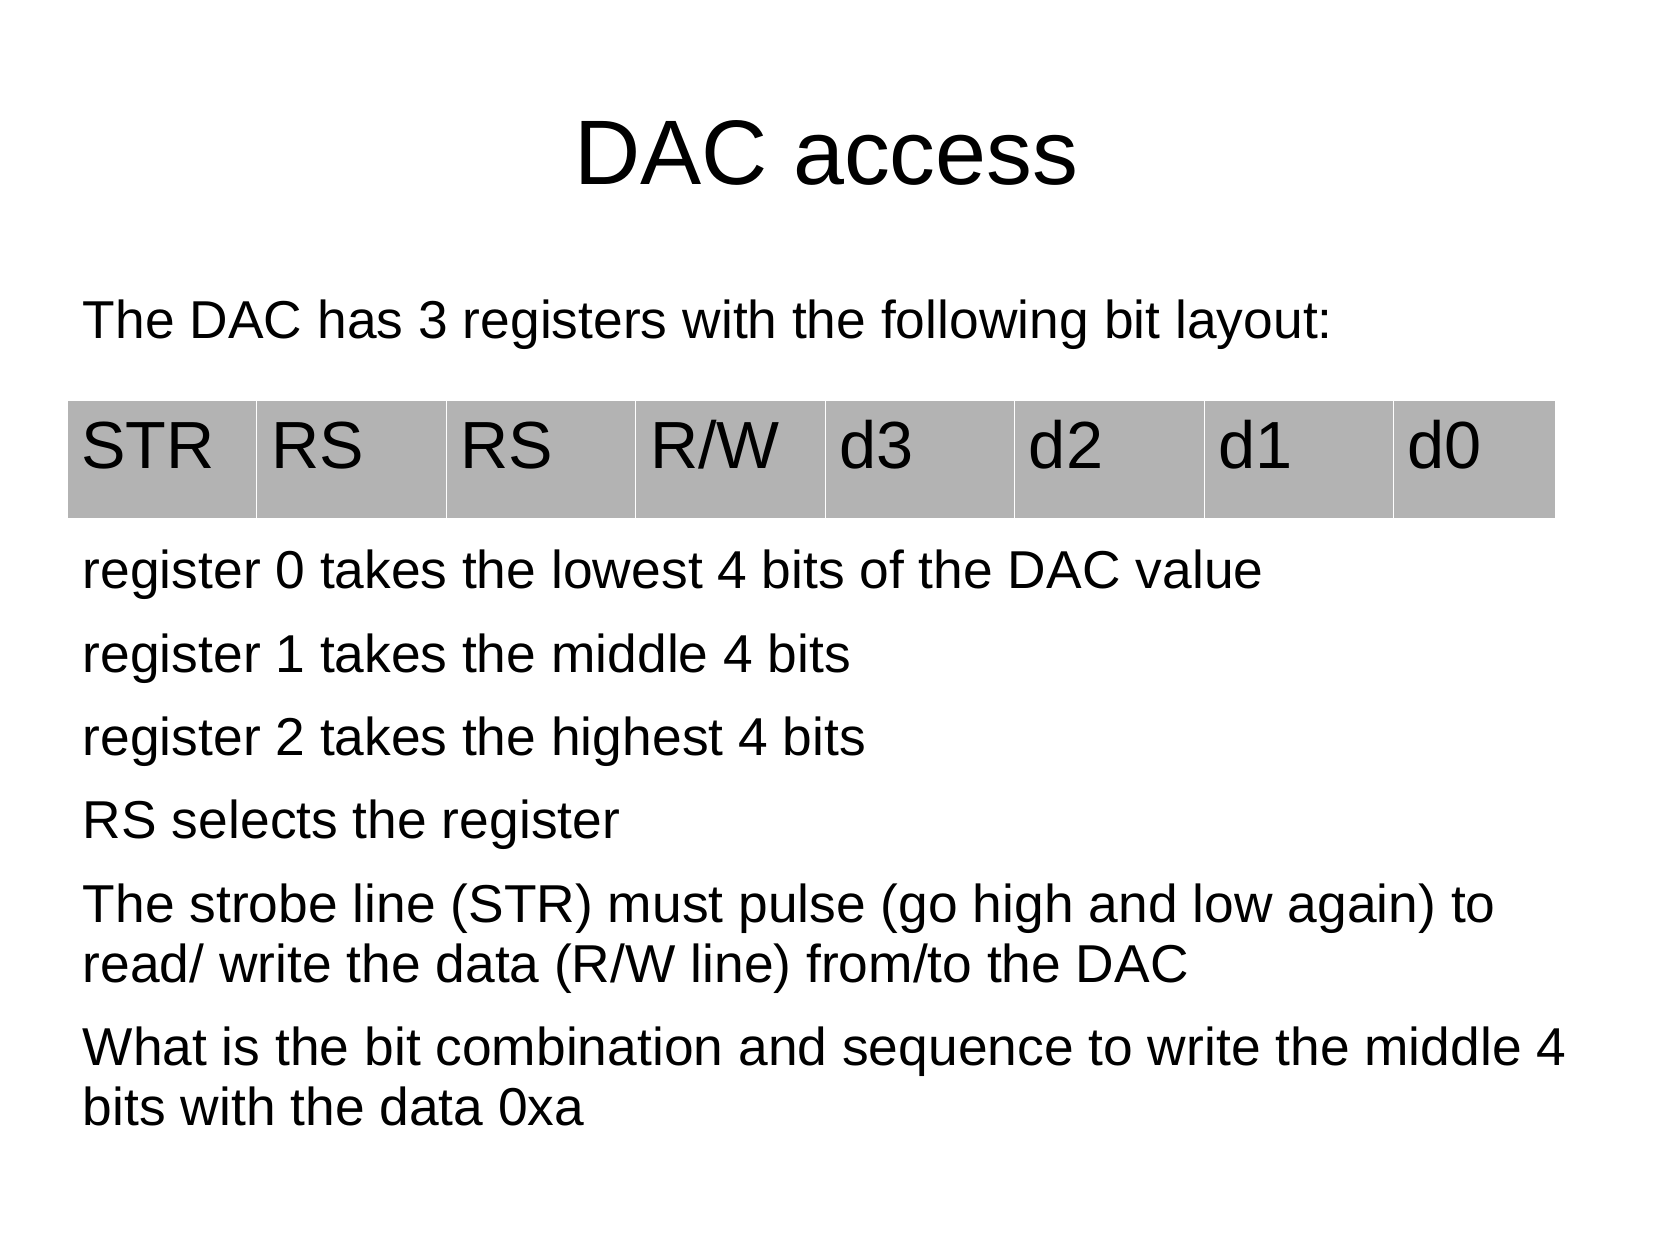

# DAC access
The DAC has 3 registers with the following bit layout:
register 0 takes the lowest 4 bits of the DAC value
register 1 takes the middle 4 bits
register 2 takes the highest 4 bits
RS selects the register
The strobe line (STR) must pulse (go high and low again) to read/ write the data (R/W line) from/to the DAC
What is the bit combination and sequence to write the middle 4 bits with the data 0xa
| STR | RS | RS | R/W | d3 | d2 | d1 | d0 |
| --- | --- | --- | --- | --- | --- | --- | --- |